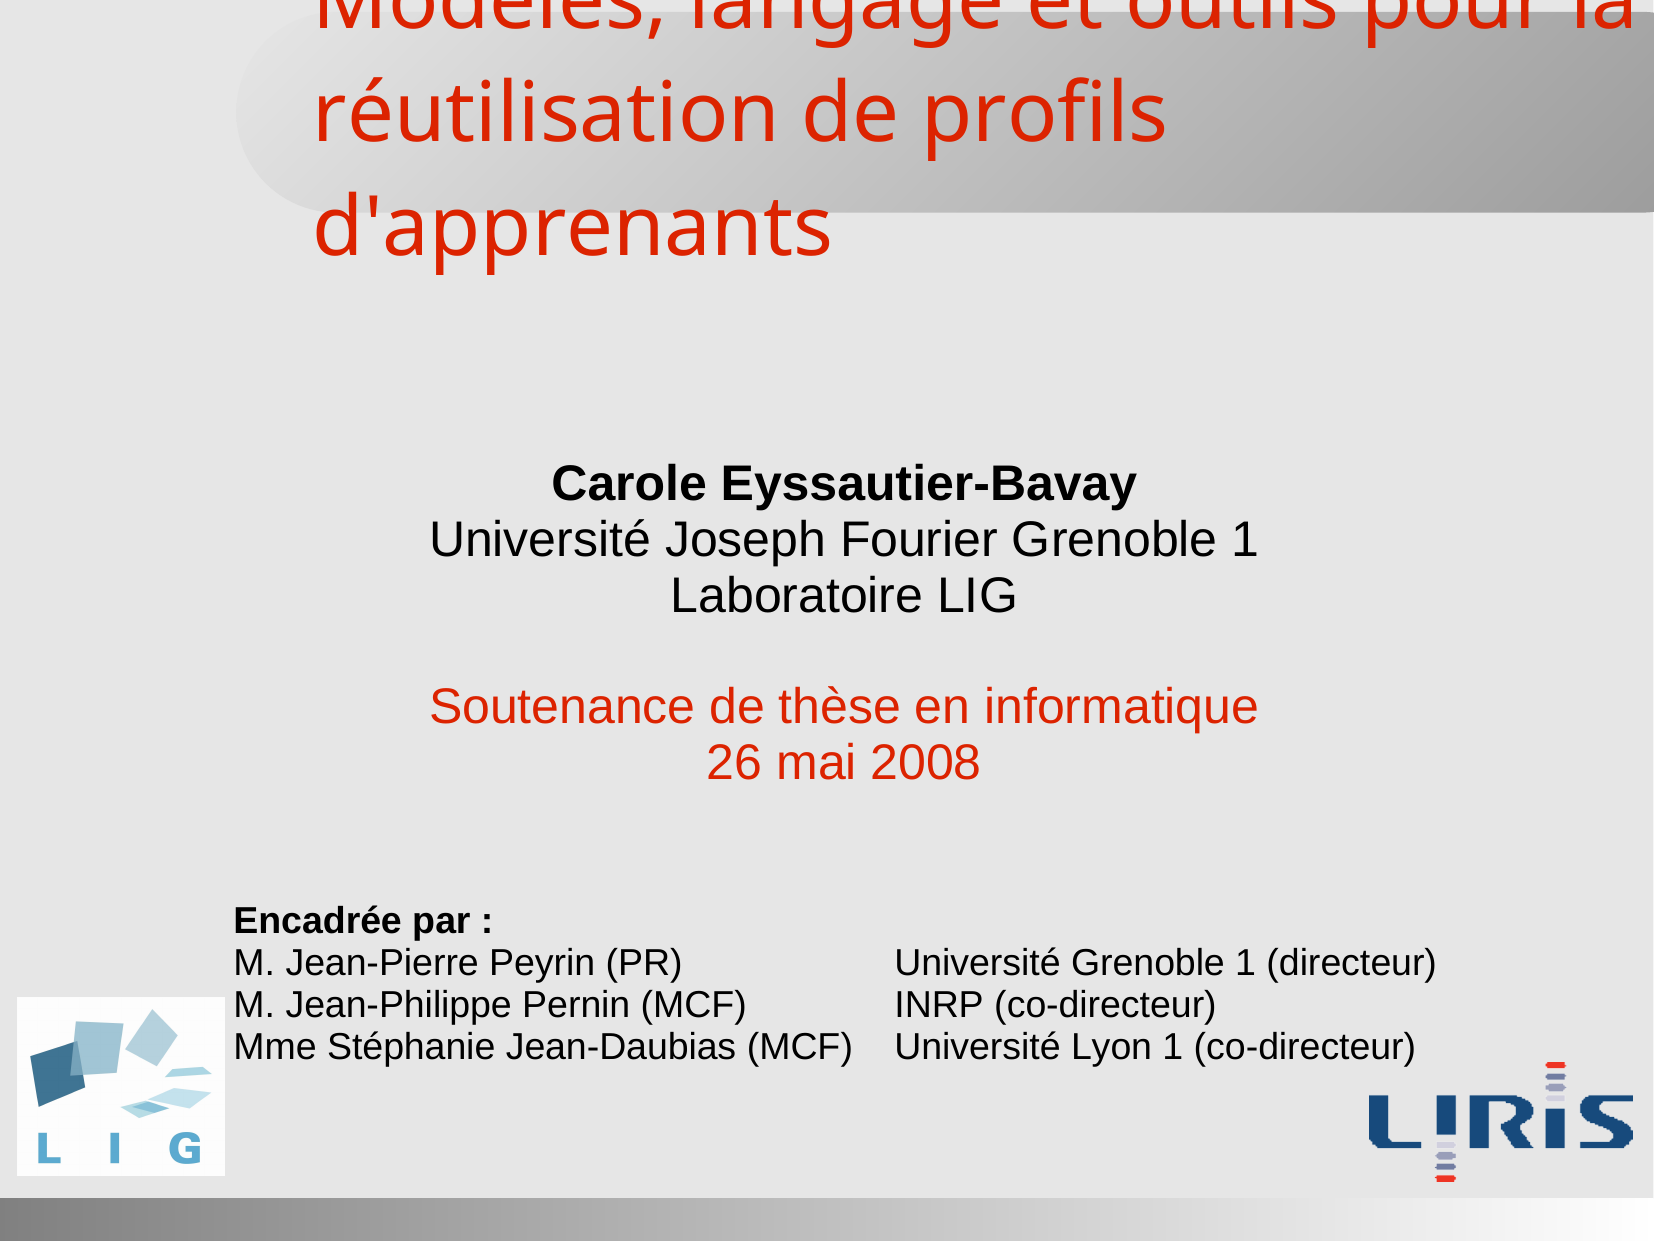

# Modèles, langage et outils pour la réutilisation de profils d'apprenants
Carole Eyssautier-Bavay
Université Joseph Fourier Grenoble 1
Laboratoire LIG
Soutenance de thèse en informatique
26 mai 2008
Encadrée par :
M. Jean-Pierre Peyrin (PR)	Université Grenoble 1 (directeur)
M. Jean-Philippe Pernin (MCF)	INRP (co-directeur)
Mme Stéphanie Jean-Daubias (MCF)	Université Lyon 1 (co-directeur)